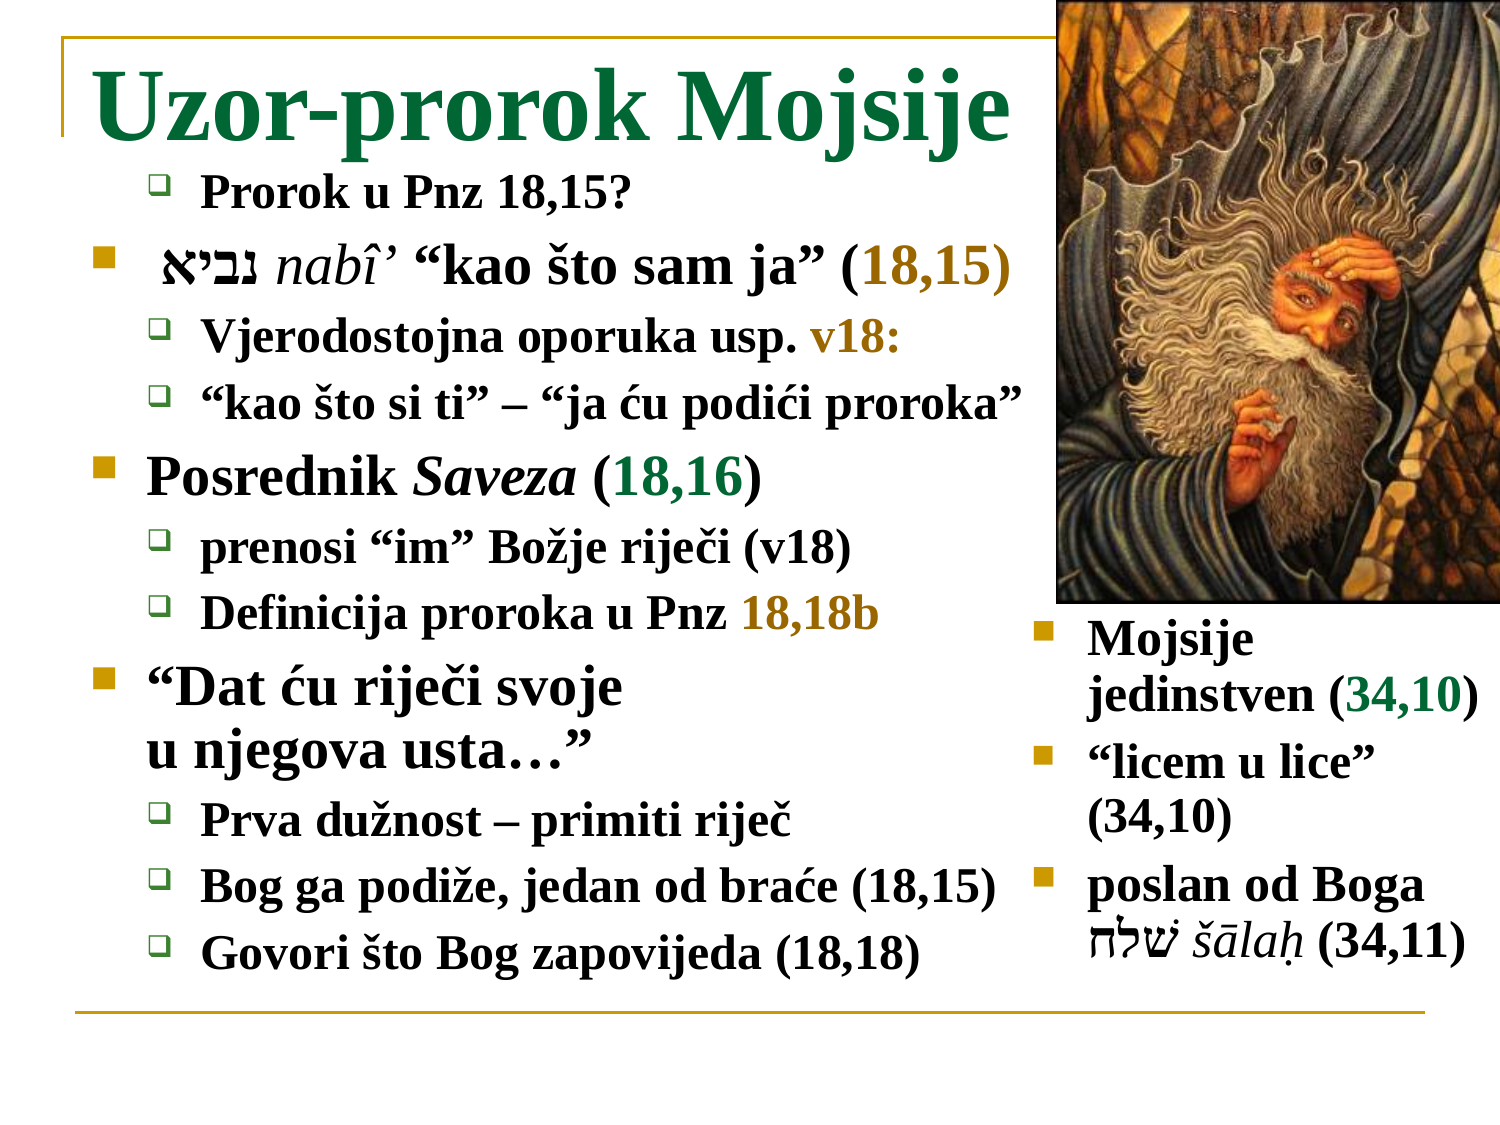

# Uzor-prorok Mojsije
Prorok u Pnz 18,15?
 נביא nabî’ “kao što sam ja” (18,15)
Vjerodostojna oporuka usp. v18:
“kao što si ti” – “ja ću podići proroka”
Posrednik Saveza (18,16)
prenosi “im” Božje riječi (v18)
Definicija proroka u Pnz 18,18b
“Dat ću riječi svoje
u njegova usta…”
Prva dužnost – primiti riječ
Bog ga podiže, jedan od braće (18,15)
Govori što Bog zapovijeda (18,18)
Mojsije jedinstven (34,10)
“licem u lice” (34,10)
poslan od Boga שׁלח šālaḥ (34,11)